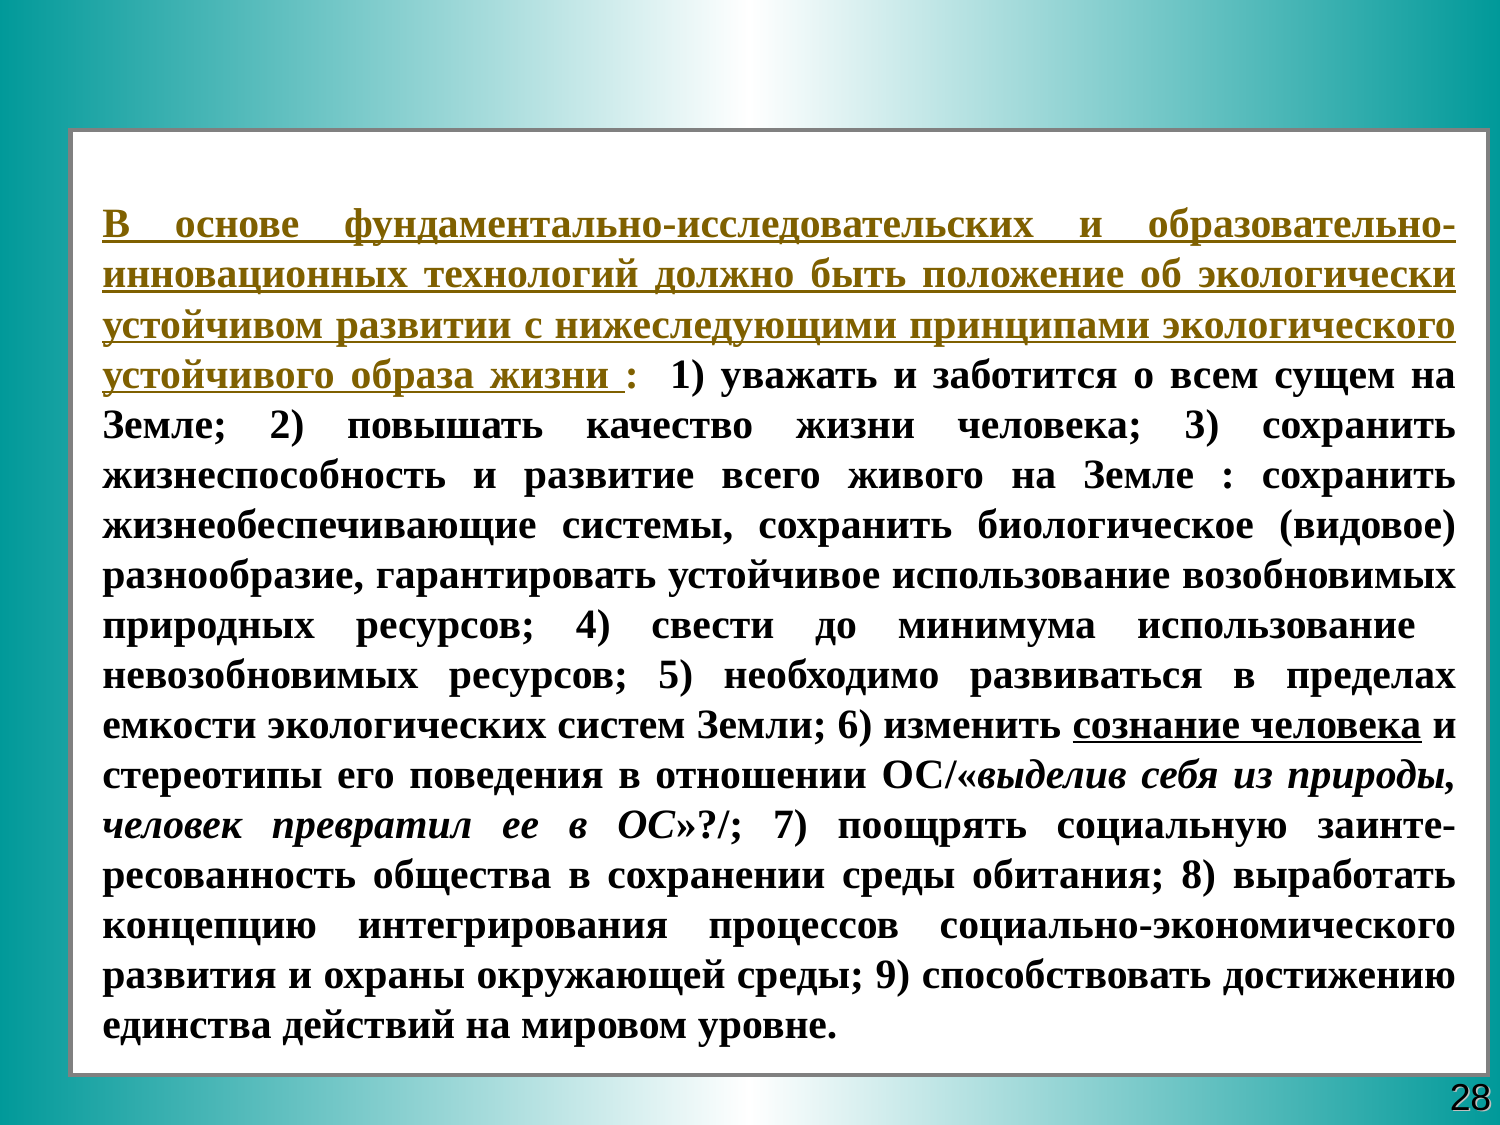

В основе фундаментально-исследовательских и образовательно- инновационных технологий должно быть положение об экологически устойчивом развитии с нижеследующими принципами экологического устойчивого образа жизни : 1) уважать и заботится о всем сущем на Земле; 2) повышать качество жизни человека; 3) сохранить жизнеспособность и развитие всего живого на Земле : сохранить жизнеобеспечивающие системы, сохранить биологическое (видовое) разнообразие, гарантировать устойчивое использование возобновимых природных ресурсов; 4) свести до минимума использование невозобновимых ресурсов; 5) необходимо развиваться в пределах емкости экологических систем Земли; 6) изменить сознание человека и стереотипы его поведения в отношении ОС/«выделив себя из природы, человек превратил ее в ОС»?/; 7) поощрять социальную заинте-ресованность общества в сохранении среды обитания; 8) выработать концепцию интегрирования процессов социально-экономического развития и охраны окружающей среды; 9) способствовать достижению единства действий на мировом уровне.
#